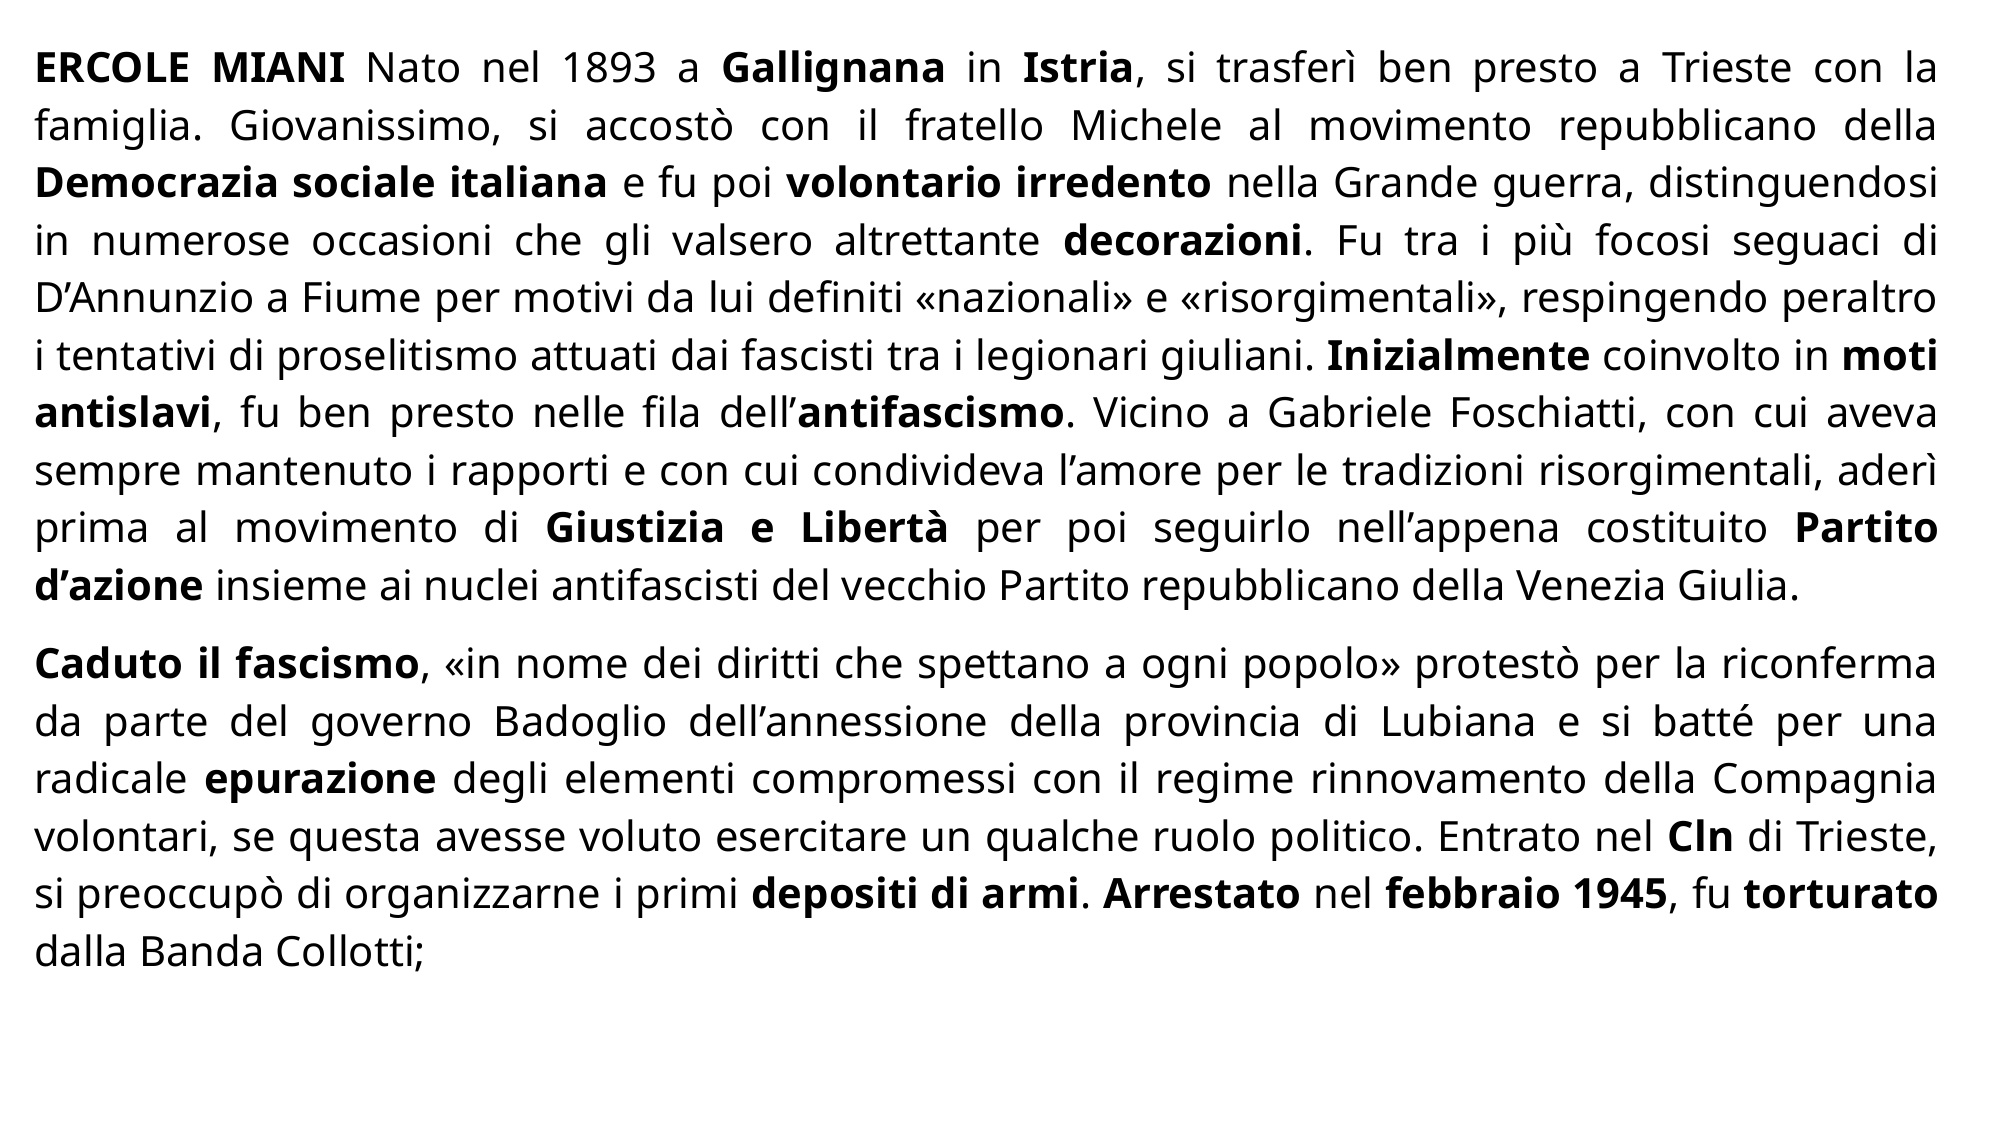

ERCOLE MIANI Nato nel 1893 a Gallignana in Istria, si trasferì ben presto a Trieste con la famiglia. Giovanissimo, si accostò con il fratello Michele al movimento repubblicano della Democrazia sociale italiana e fu poi volontario irredento nella Grande guerra, distinguendosi in numerose occasioni che gli valsero altrettante decorazioni. Fu tra i più focosi seguaci di D’Annunzio a Fiume per motivi da lui definiti «nazionali» e «risorgimentali», respingendo peraltro i tentativi di proselitismo attuati dai fascisti tra i legionari giuliani. Inizialmente coinvolto in moti antislavi, fu ben presto nelle fila dell’antifascismo. Vicino a Gabriele Foschiatti, con cui aveva sempre mantenuto i rapporti e con cui condivideva l’amore per le tradizioni risorgimentali, aderì prima al movimento di Giustizia e Libertà per poi seguirlo nell’appena costituito Partito d’azione insieme ai nuclei antifascisti del vecchio Partito repubblicano della Venezia Giulia.
Caduto il fascismo, «in nome dei diritti che spettano a ogni popolo» protestò per la riconferma da parte del governo Badoglio dell’annessione della provincia di Lubiana e si batté per una radicale epurazione degli elementi compromessi con il regime rinnovamento della Compagnia volontari, se questa avesse voluto esercitare un qualche ruolo politico. Entrato nel Cln di Trieste, si preoccupò di organizzarne i primi depositi di armi. Arrestato nel febbraio 1945, fu torturato dalla Banda Collotti;